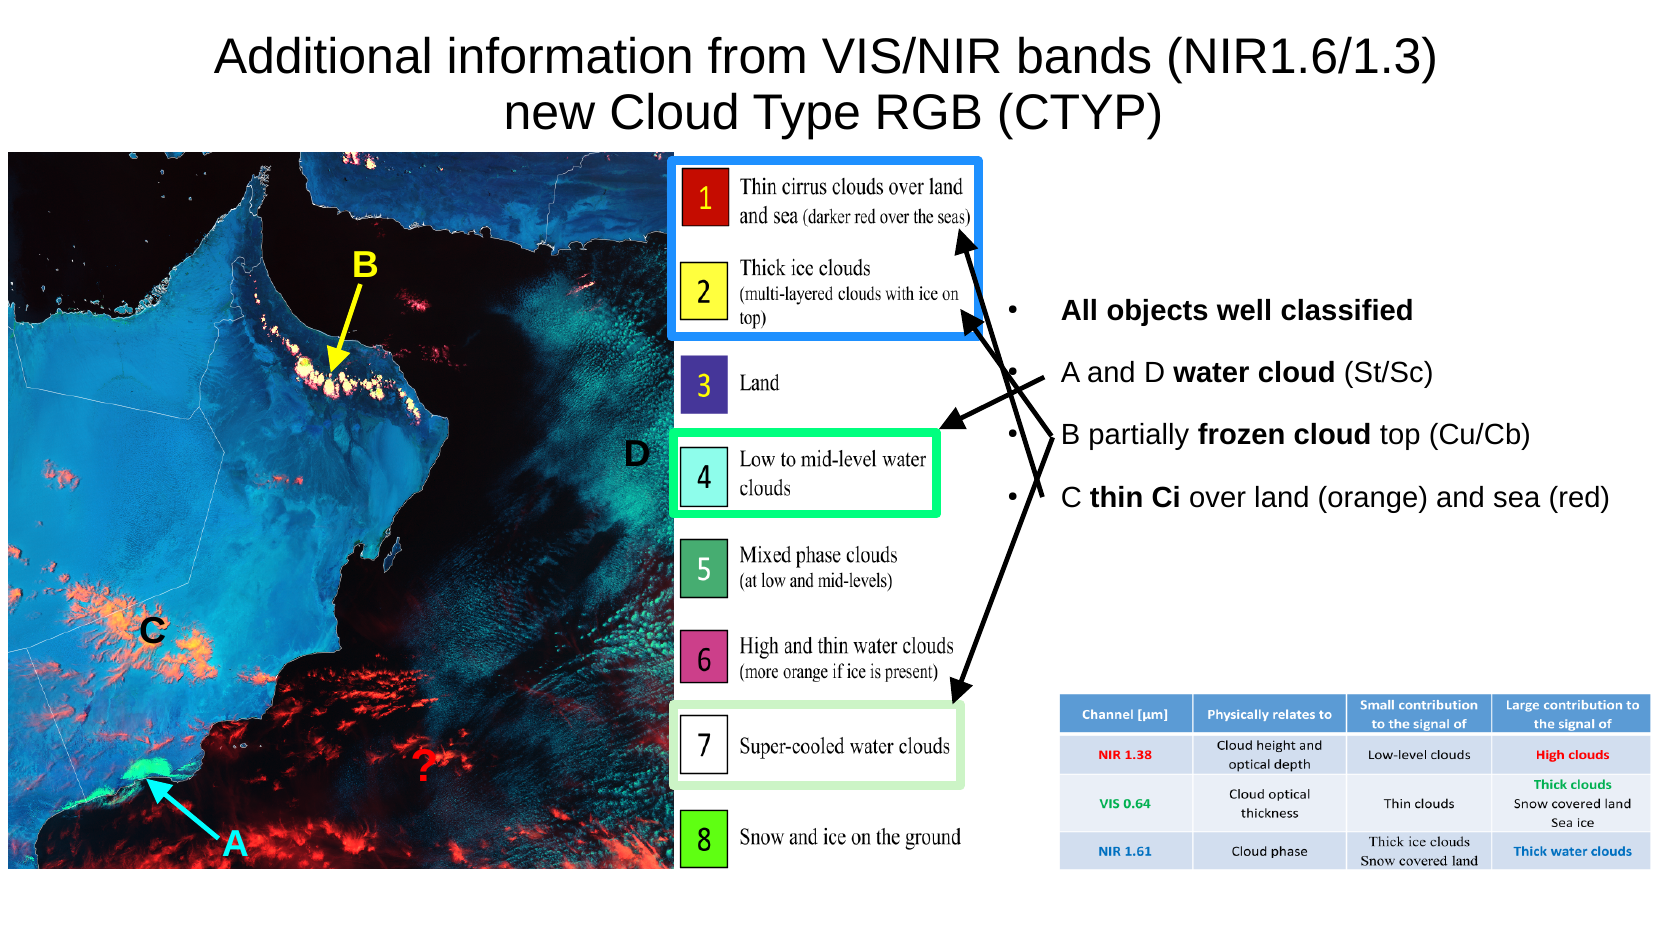

# Additional information from VIS/NIR bands (NIR1.6/1.3) new Cloud Type RGB (CTYP)
B
2
All objects well classified
A and D water cloud (St/Sc)
B partially frozen cloud top (Cu/Cb)
C thin Ci over land (orange) and sea (red)
D
C
✓
?
?
A
1